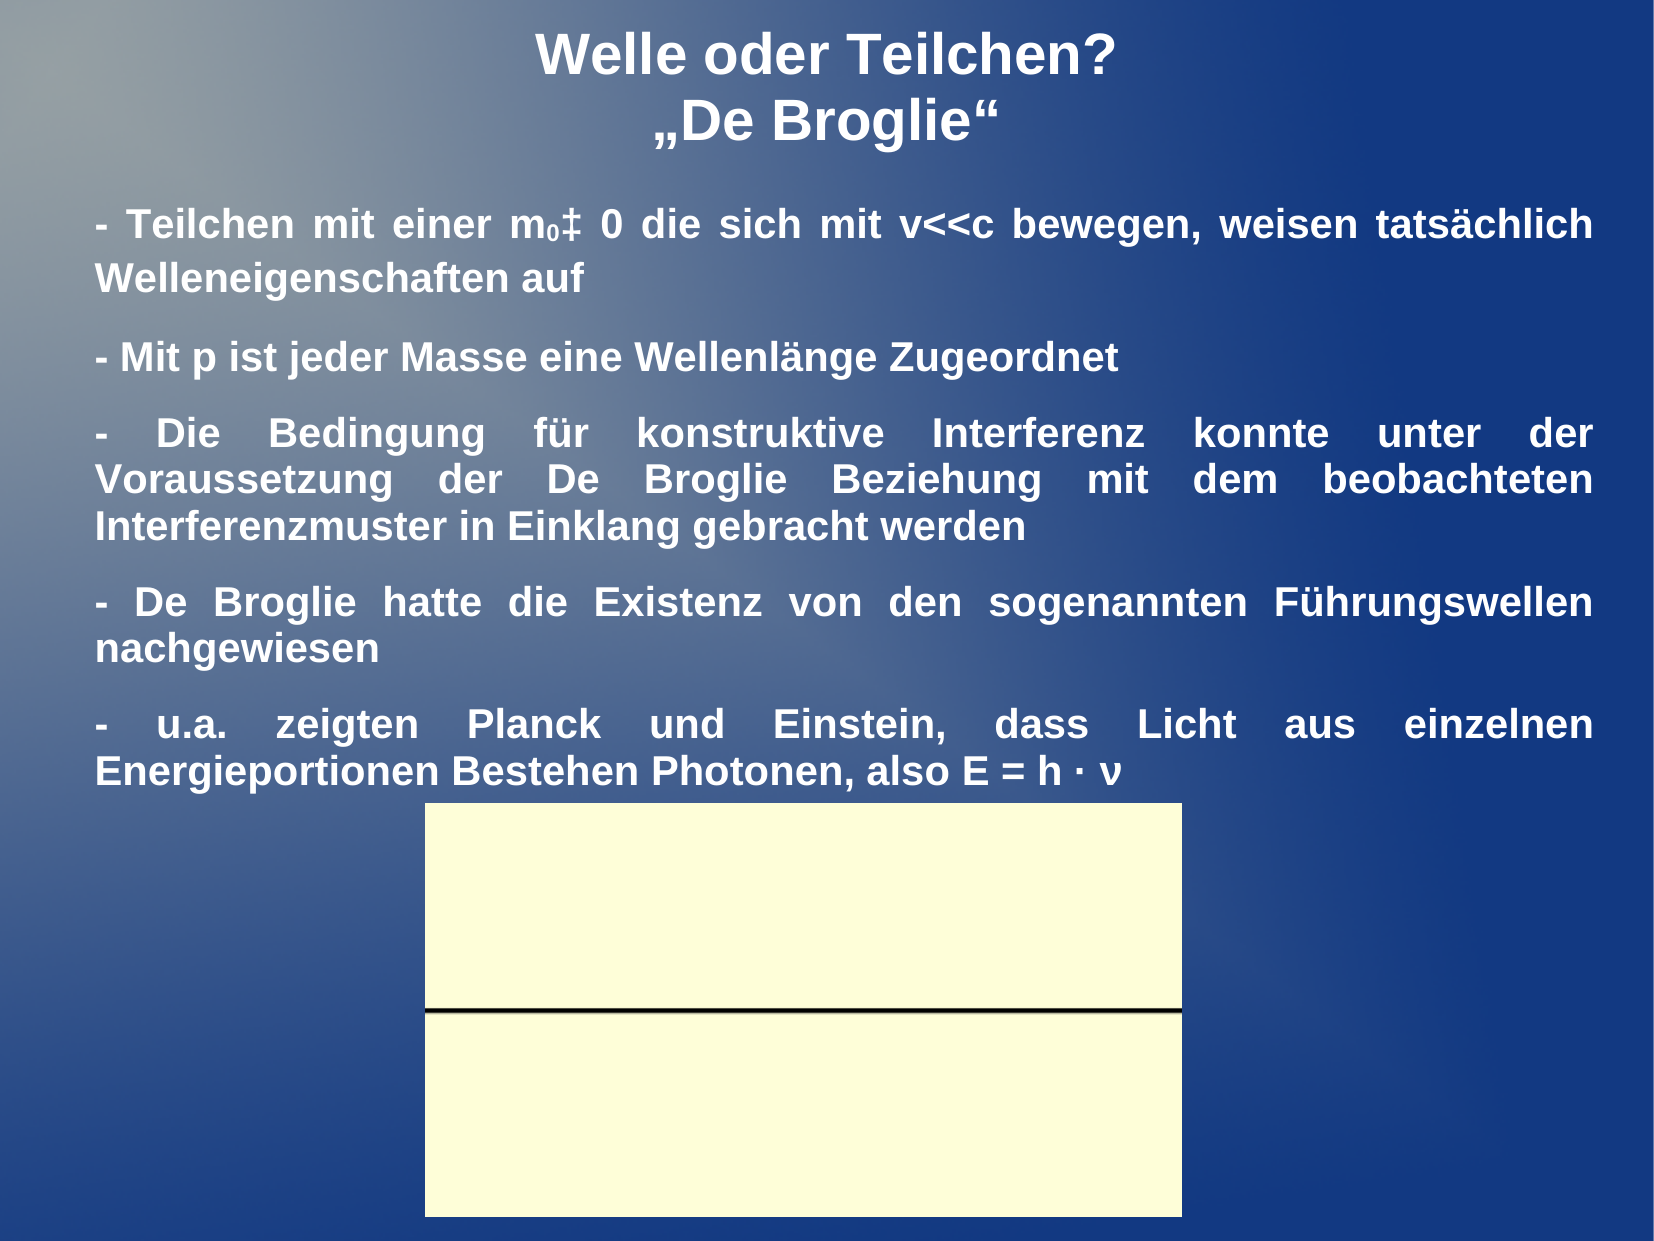

# Welle oder Teilchen? „De Broglie“
- Teilchen mit einer m0‡ 0 die sich mit v<<c bewegen, weisen tatsächlich Welleneigenschaften auf
- Mit p ist jeder Masse eine Wellenlänge Zugeordnet
- Die Bedingung für konstruktive Interferenz konnte unter der Voraussetzung der De Broglie Beziehung mit dem beobachteten Interferenzmuster in Einklang gebracht werden
- De Broglie hatte die Existenz von den sogenannten Führungswellen nachgewiesen
- u.a. zeigten Planck und Einstein, dass Licht aus einzelnen Energieportionen Bestehen Photonen, also E = h · ν